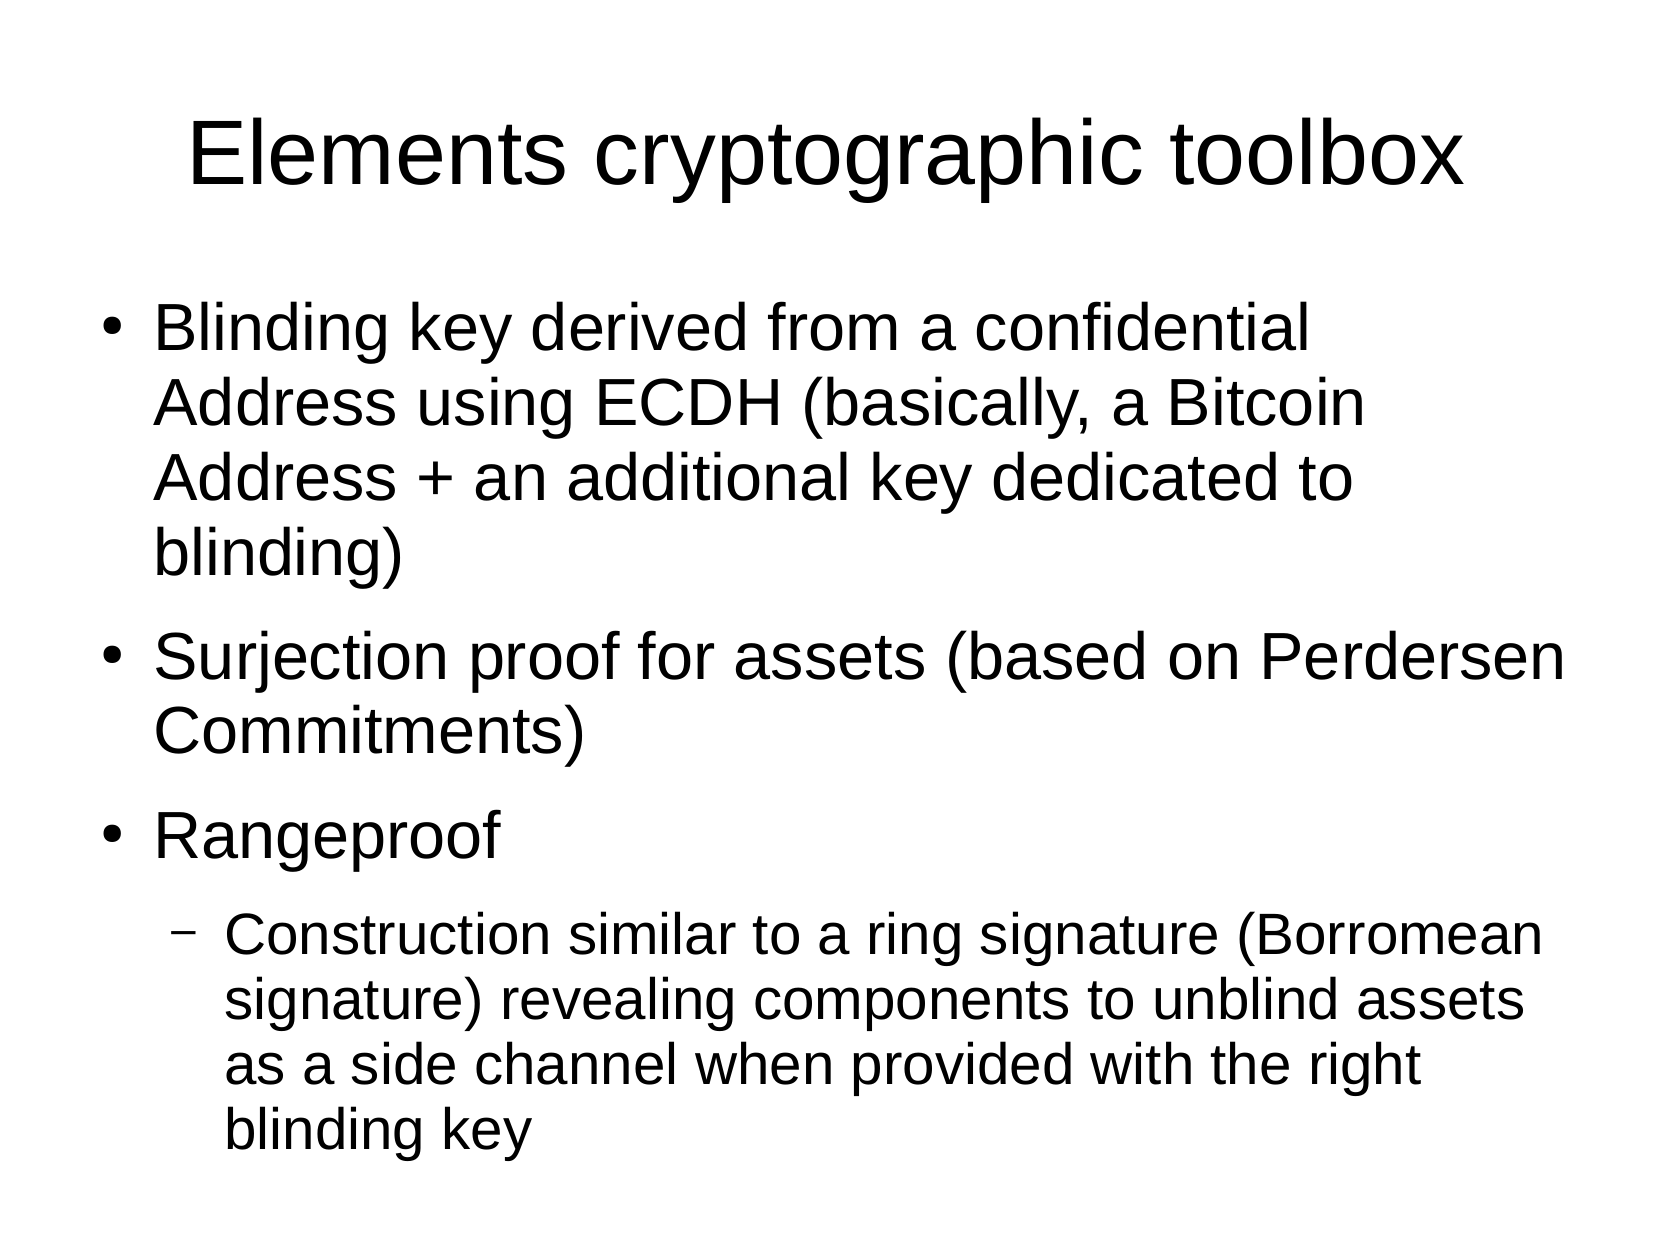

# Elements cryptographic toolbox
Blinding key derived from a confidential Address using ECDH (basically, a Bitcoin Address + an additional key dedicated to blinding)
Surjection proof for assets (based on Perdersen Commitments)
Rangeproof
Construction similar to a ring signature (Borromean signature) revealing components to unblind assets as a side channel when provided with the right blinding key